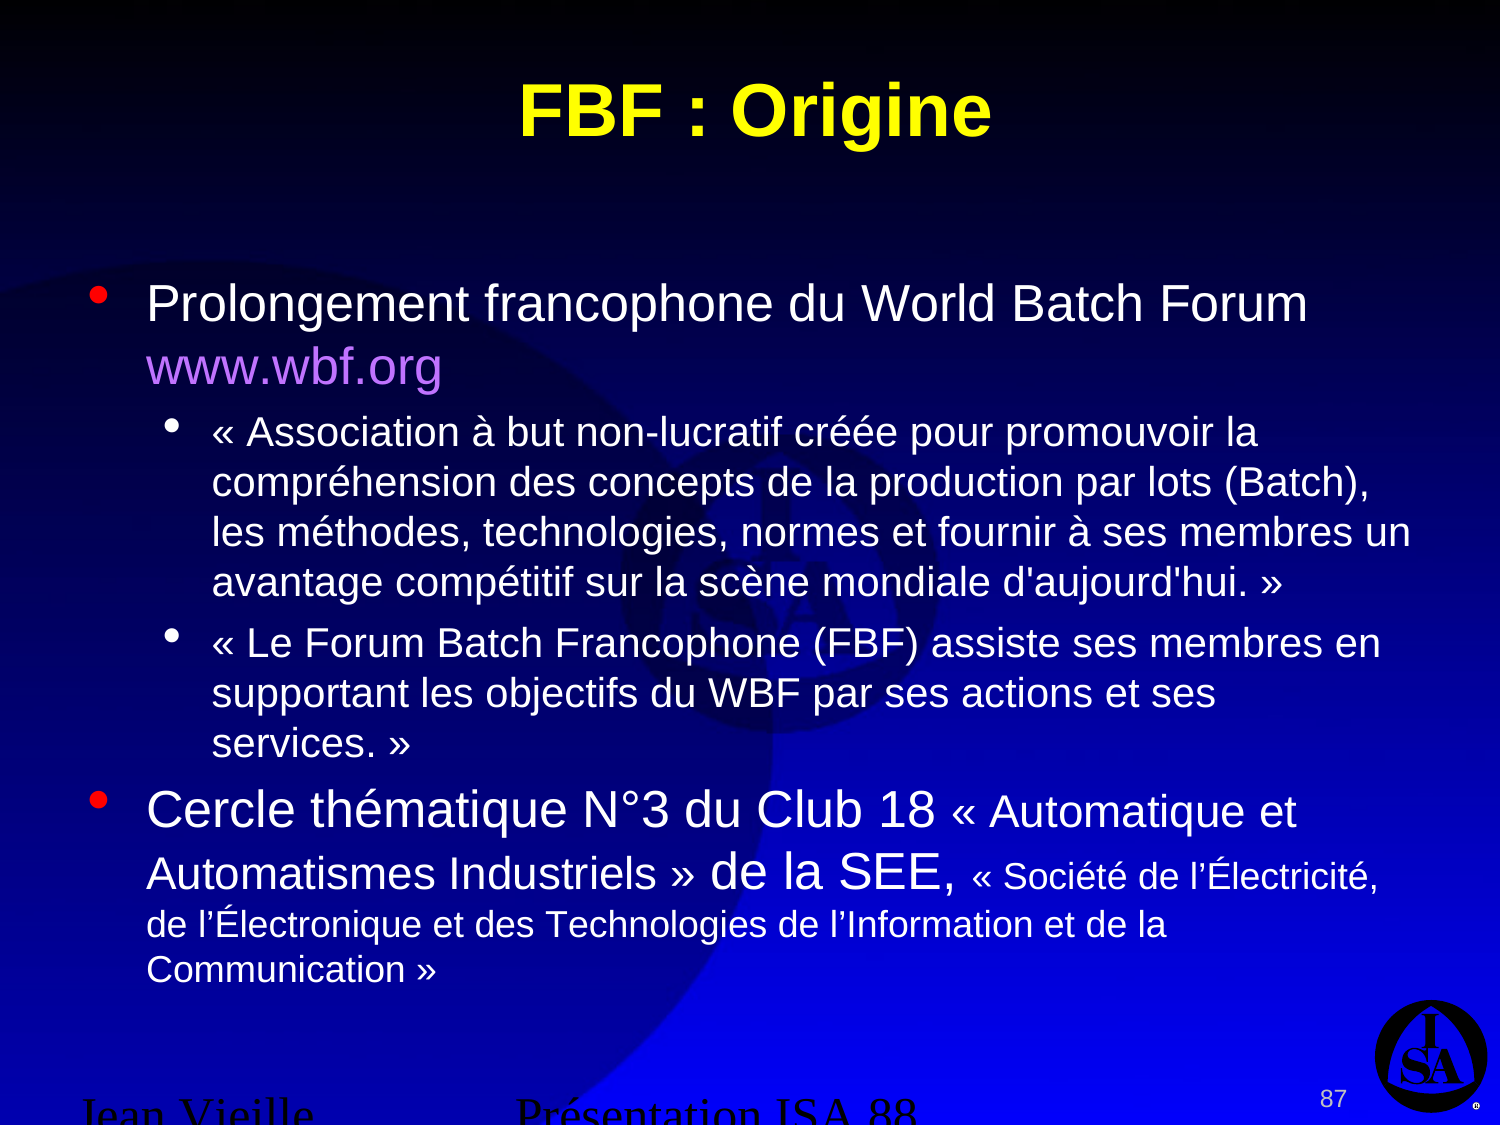

# FBF : Origine
Prolongement francophone du World Batch Forum www.wbf.org
« Association à but non-lucratif créée pour promouvoir la compréhension des concepts de la production par lots (Batch), les méthodes, technologies, normes et fournir à ses membres un avantage compétitif sur la scène mondiale d'aujourd'hui. »
« Le Forum Batch Francophone (FBF) assiste ses membres en supportant les objectifs du WBF par ses actions et ses services. »
Cercle thématique N°3 du Club 18 « Automatique et Automatismes Industriels » de la SEE, « Société de l’Électricité, de l’Électronique et des Technologies de l’Information et de la Communication »